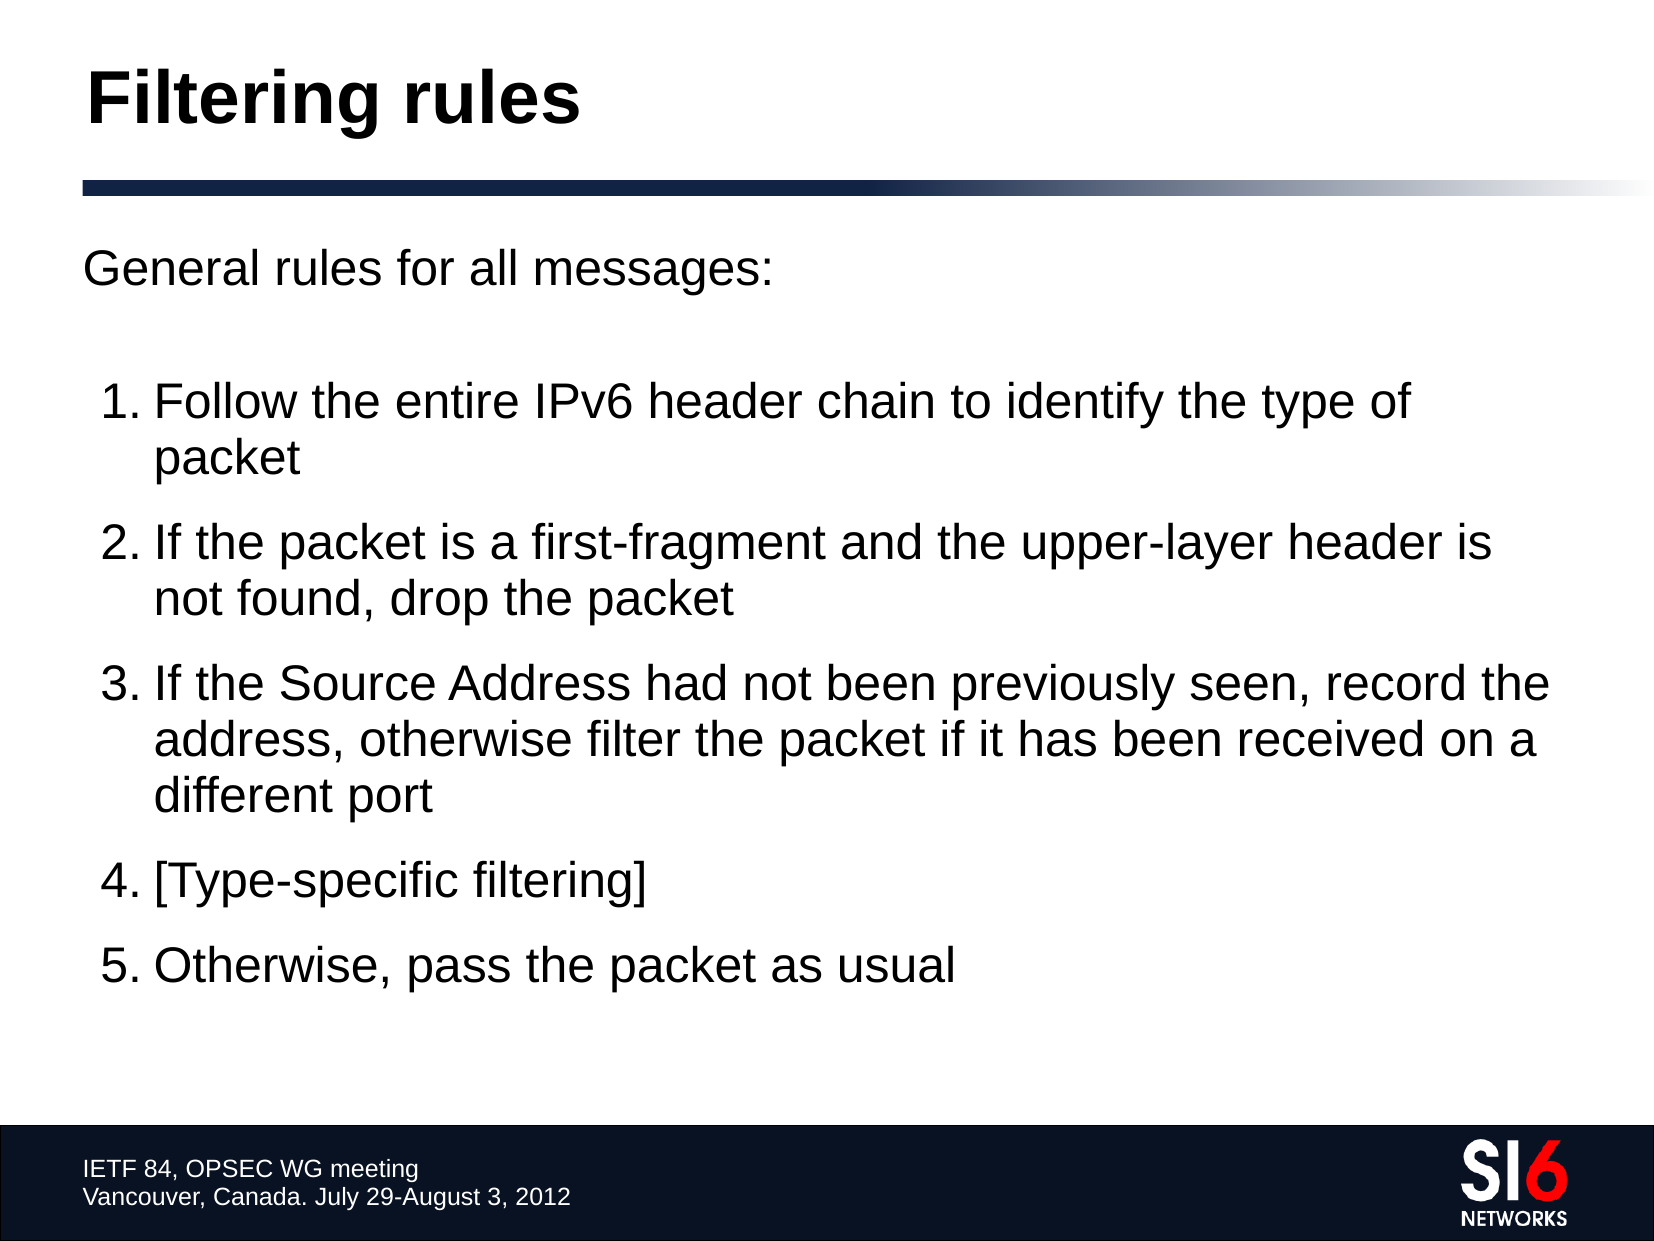

# Filtering rules
General rules for all messages:
Follow the entire IPv6 header chain to identify the type of packet
If the packet is a first-fragment and the upper-layer header is not found, drop the packet
If the Source Address had not been previously seen, record the address, otherwise filter the packet if it has been received on a different port
[Type-specific filtering]
Otherwise, pass the packet as usual